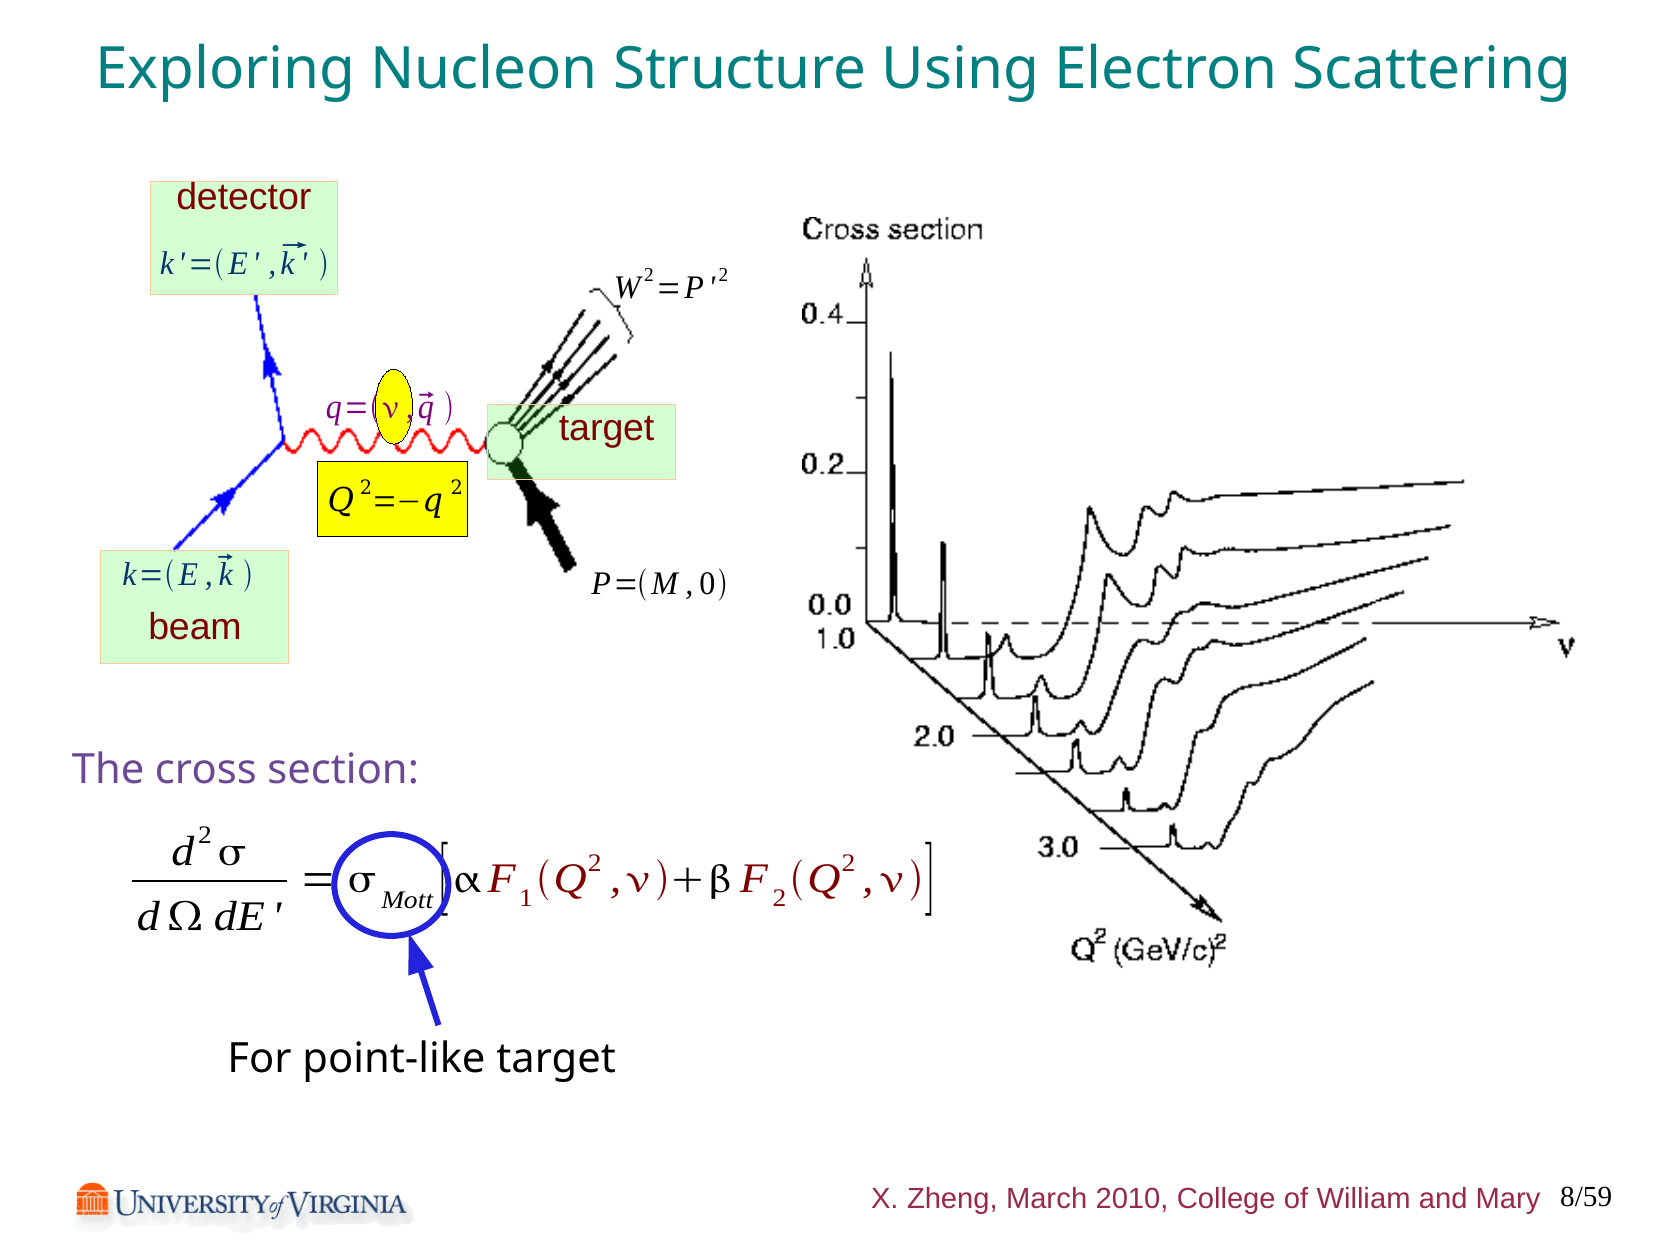

Exploring Nucleon Structure Using Electron Scattering
detector
target
beam
# The cross section:
For point-like target